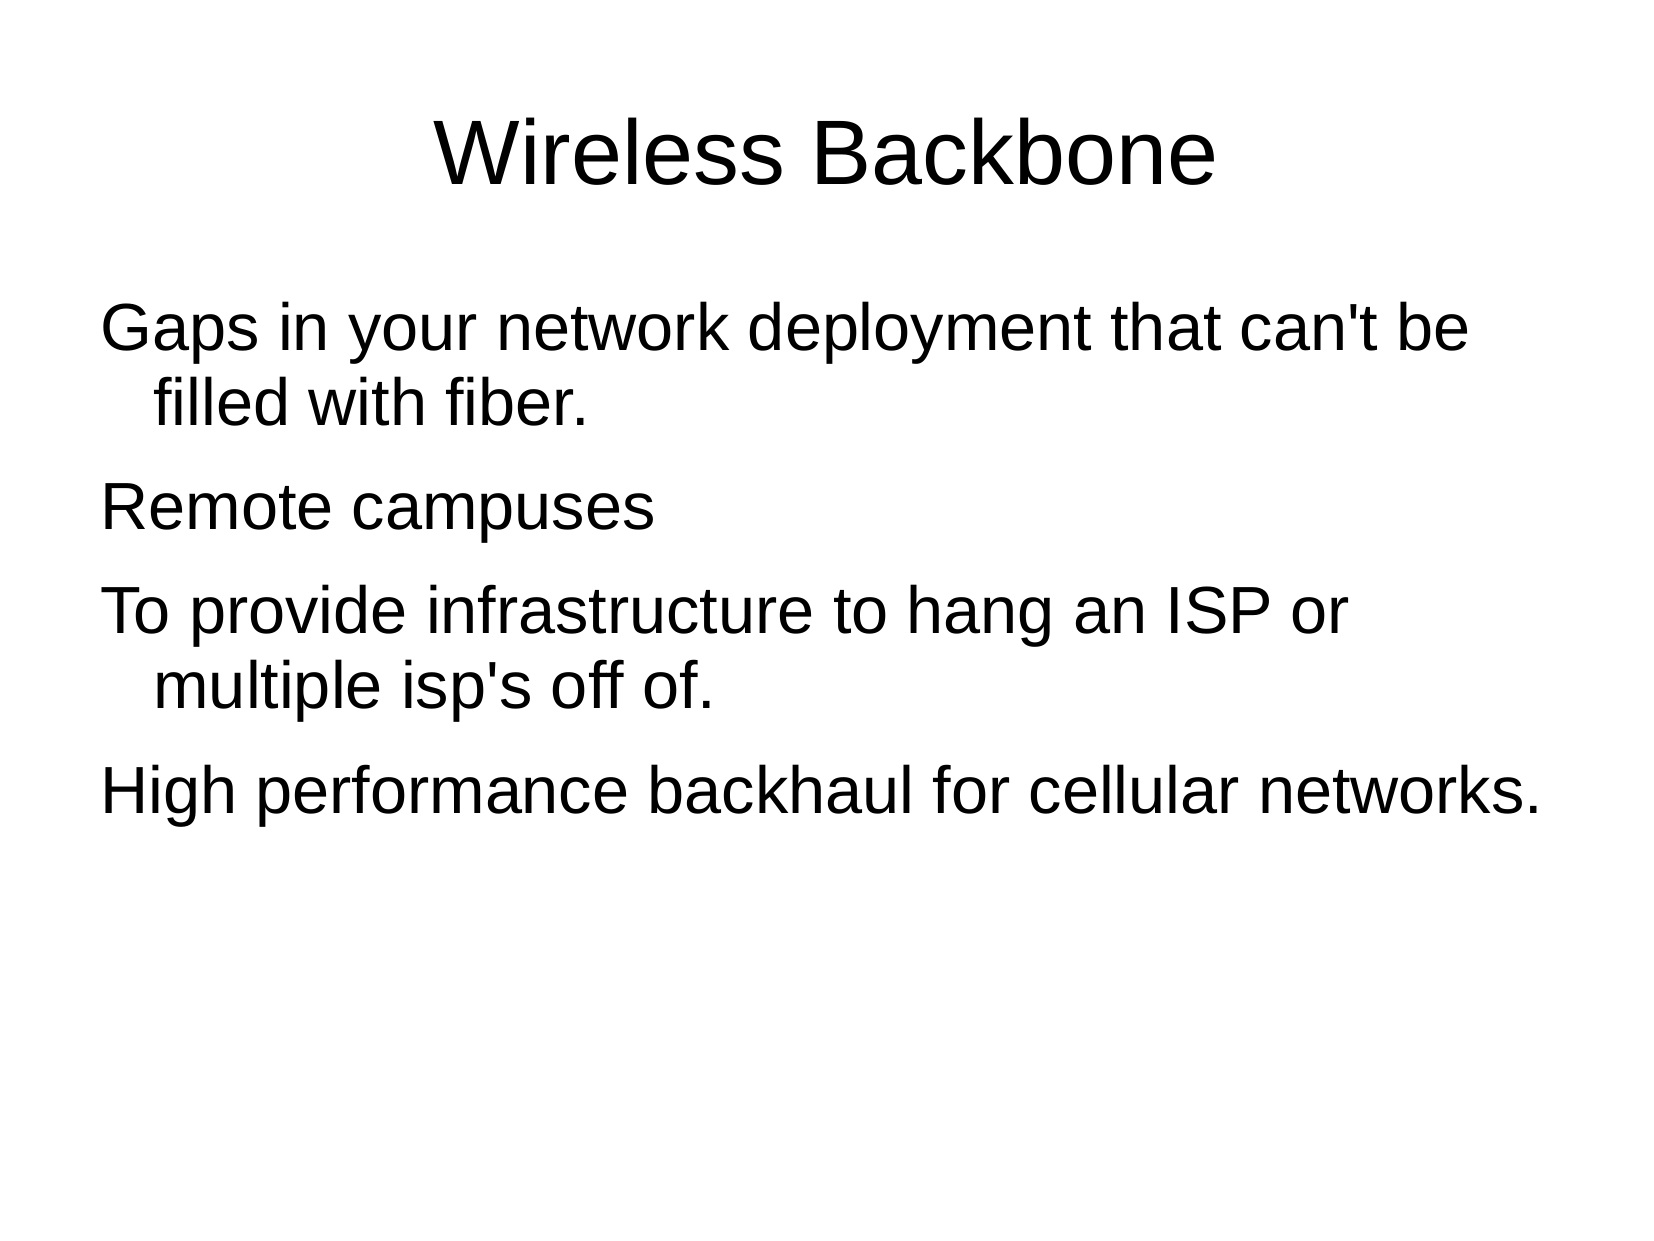

# Wireless Backbone
Gaps in your network deployment that can't be filled with fiber.
Remote campuses
To provide infrastructure to hang an ISP or multiple isp's off of.
High performance backhaul for cellular networks.